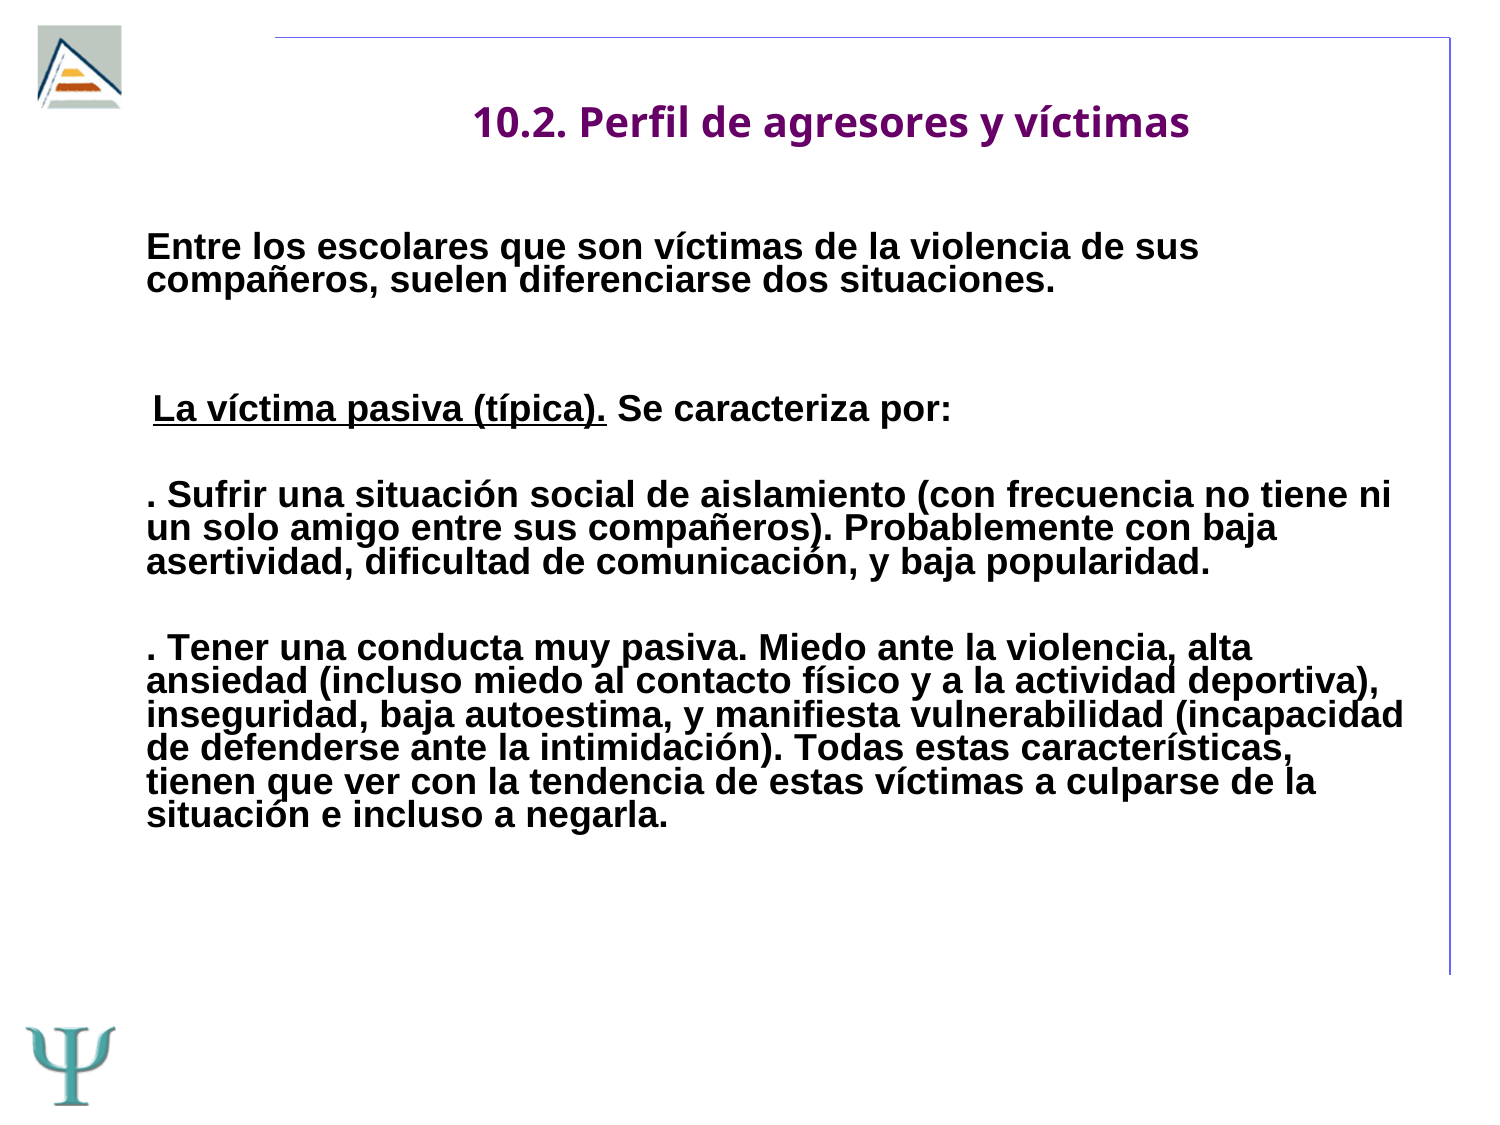

# 10.2. Perfil de agresores y víctimas
	Entre los escolares que son víctimas de la violencia de sus compañeros, suelen diferenciarse dos situaciones.
 La víctima pasiva (típica). Se caracteriza por:
	. Sufrir una situación social de aislamiento (con frecuencia no tiene ni un solo amigo entre sus compañeros). Probablemente con baja asertividad, dificultad de comunicación, y baja popularidad.
	. Tener una conducta muy pasiva. Miedo ante la violencia, alta ansiedad (incluso miedo al contacto físico y a la actividad deportiva), inseguridad, baja autoestima, y manifiesta vulnerabilidad (incapacidad de defenderse ante la intimidación). Todas estas características, tienen que ver con la tendencia de estas víctimas a culparse de la situación e incluso a negarla.